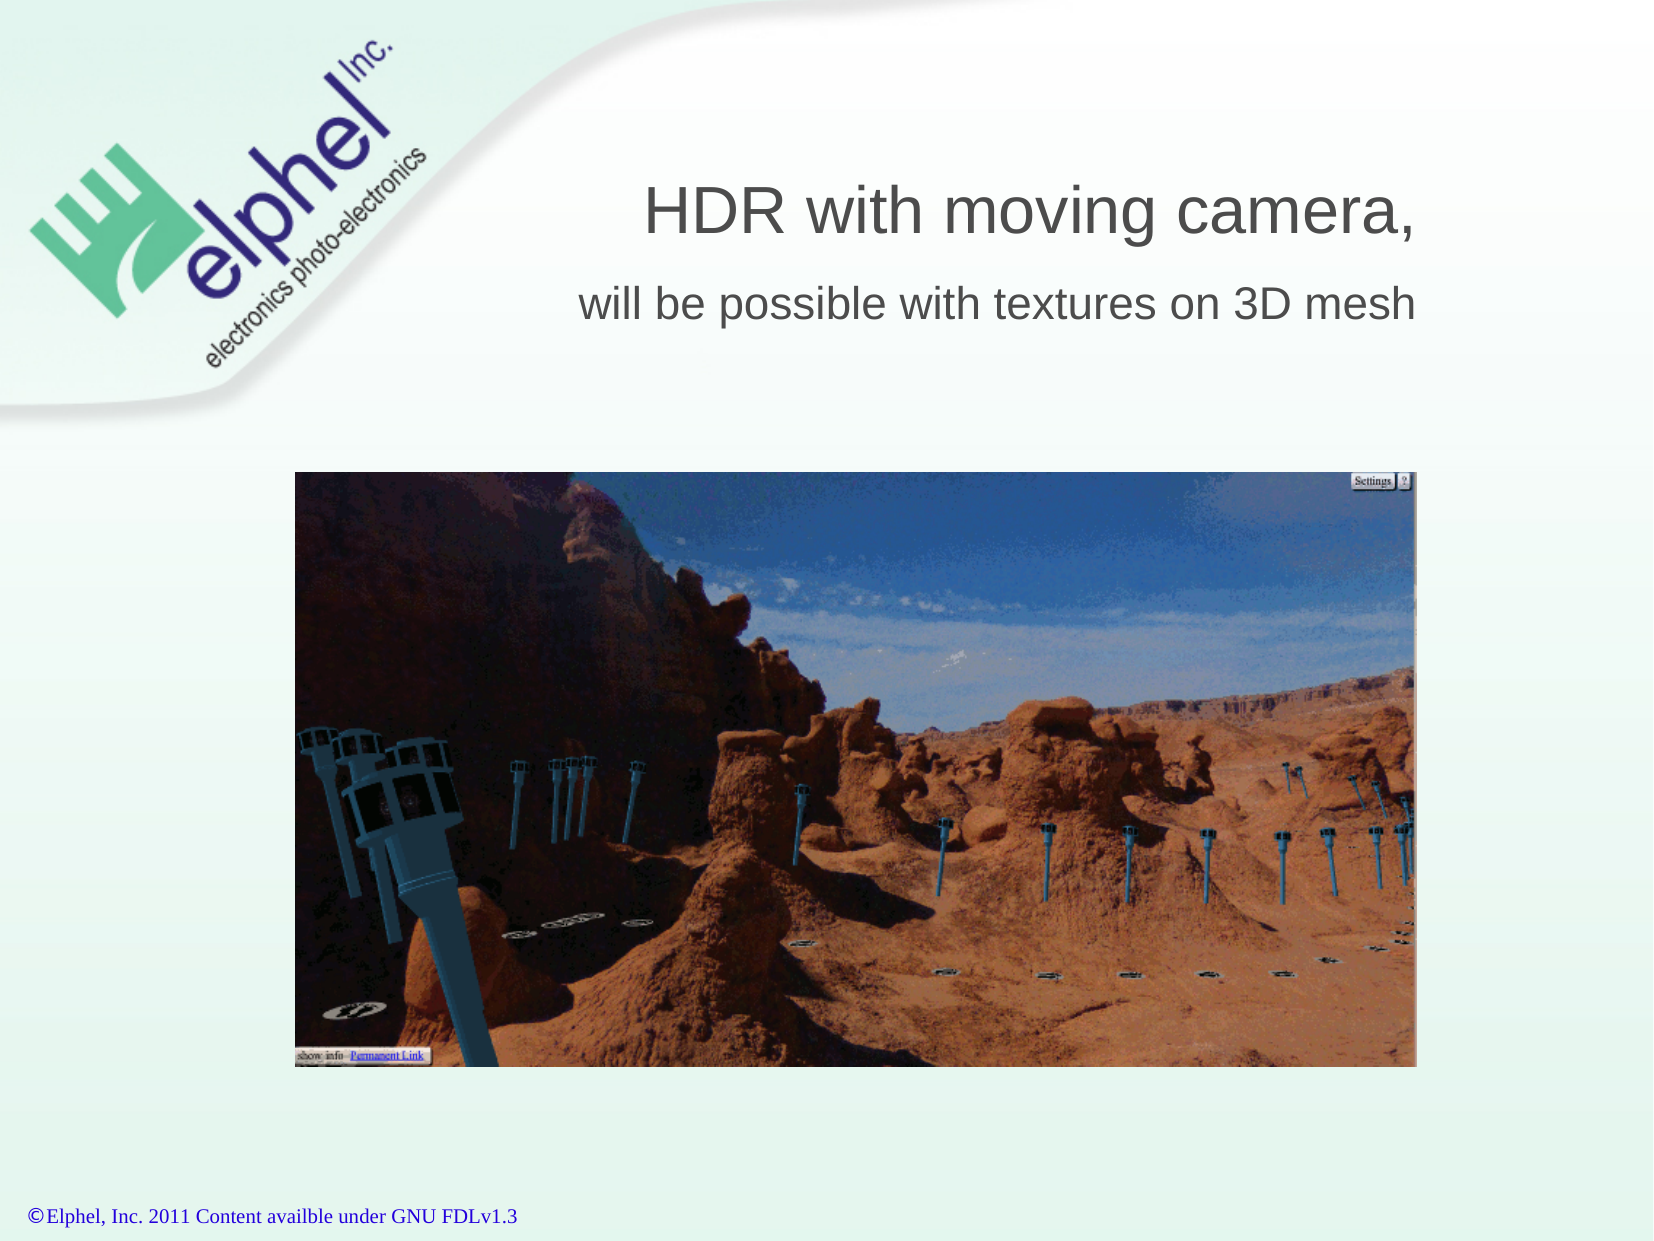

# HDR with moving camera,
will be possible with textures on 3D mesh